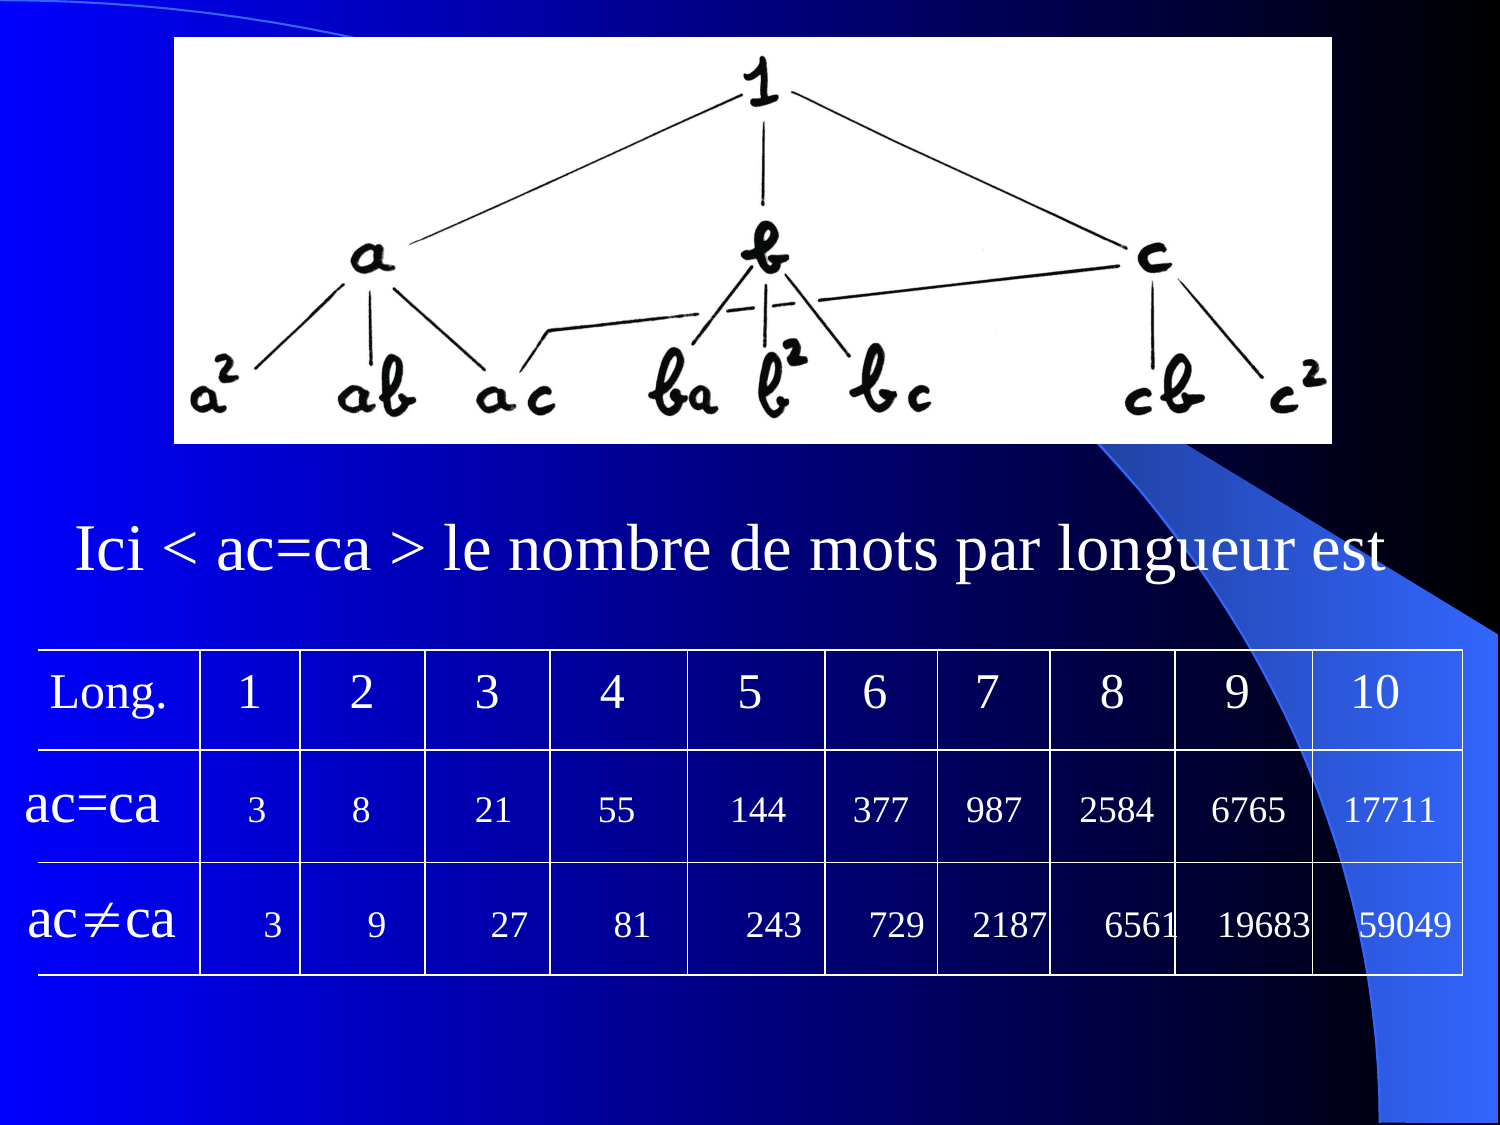

Ici < ac=ca > le nombre de mots par longueur est
Long. 	 1 2 3 4 5 6 7 8 9 10
ac=ca 3 8 21 55 144 377 987 2584 6765 17711
acca 3 9 27 81 243 729 2187 6561 19683 59049